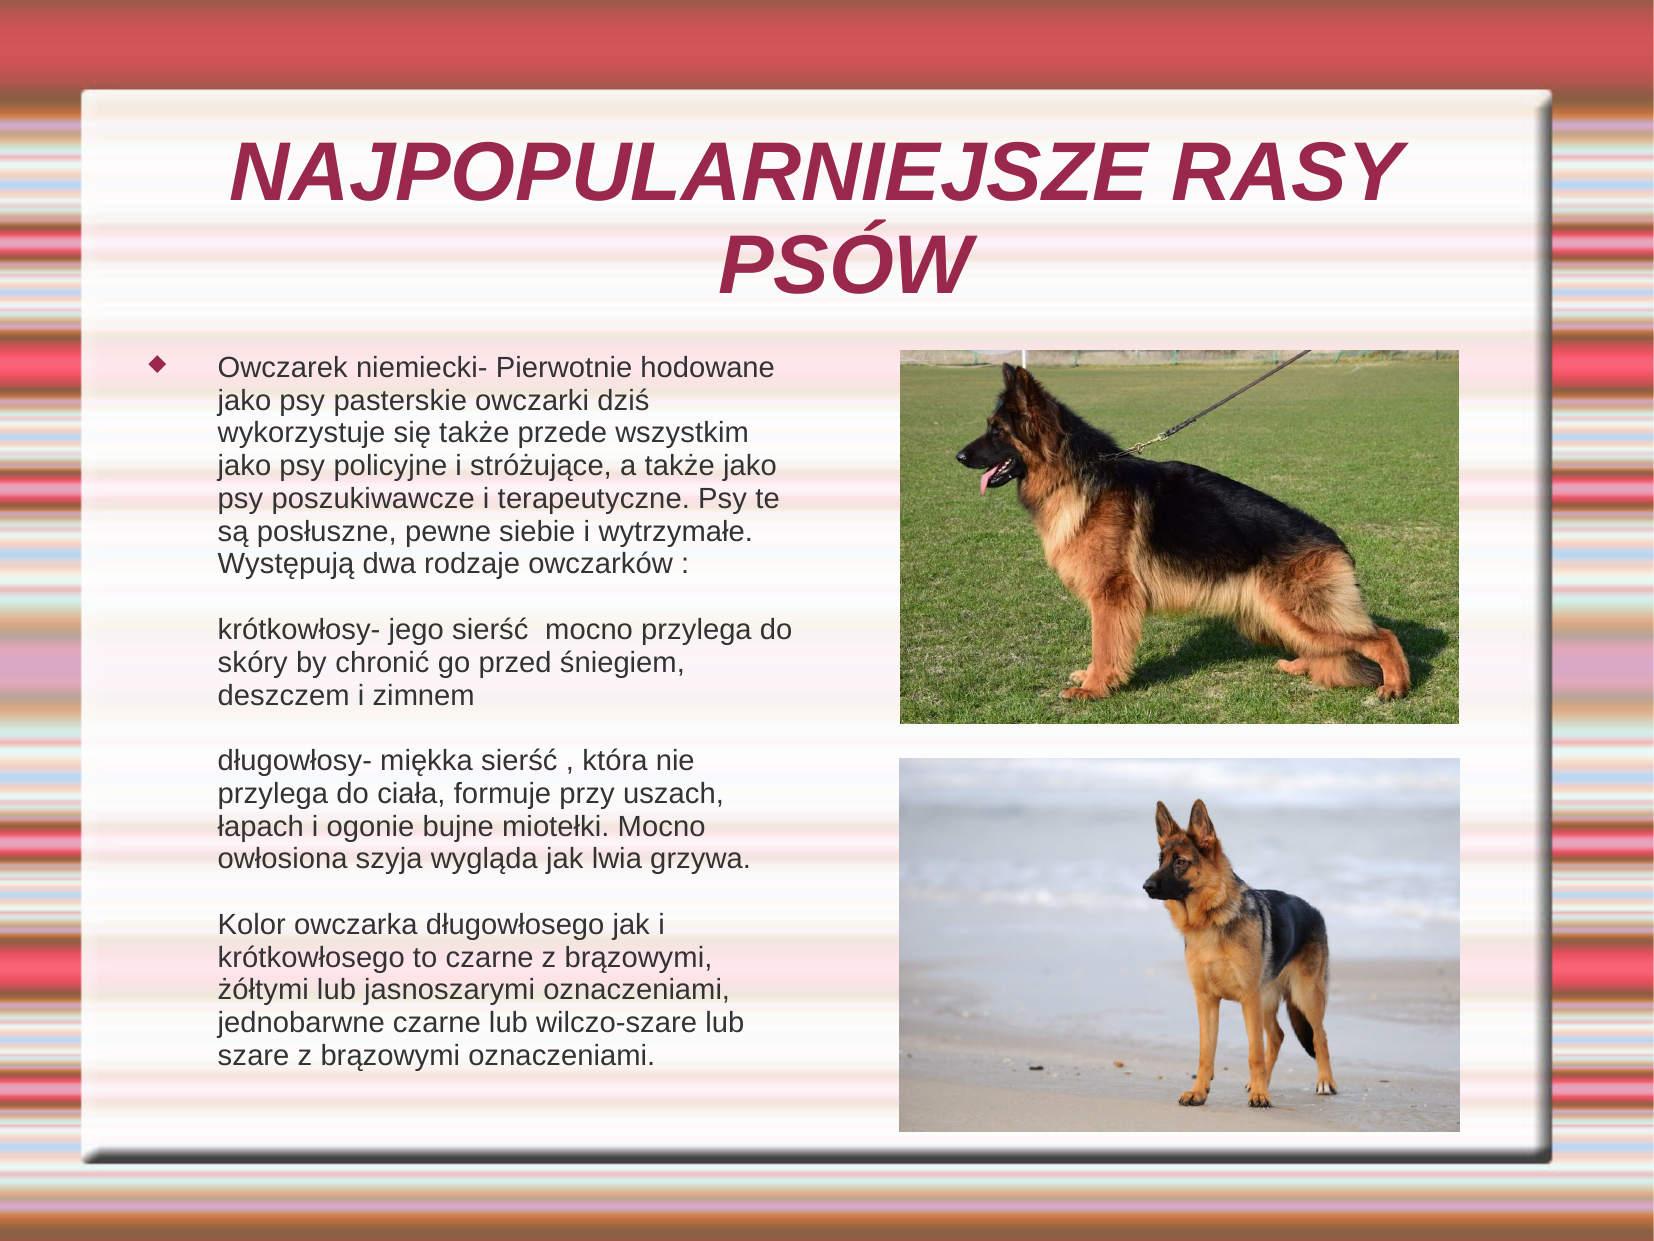

# NAJPOPULARNIEJSZE RASY PSÓW
Owczarek niemiecki- Pierwotnie hodowane jako psy pasterskie owczarki dziś wykorzystuje się także przede wszystkim jako psy policyjne i stróżujące, a także jako psy poszukiwawcze i terapeutyczne. Psy te są posłuszne, pewne siebie i wytrzymałe. Występują dwa rodzaje owczarków :
krótkowłosy- jego sierść mocno przylega do skóry by chronić go przed śniegiem, deszczem i zimnem
długowłosy- miękka sierść , która nie przylega do ciała, formuje przy uszach, łapach i ogonie bujne miotełki. Mocno owłosiona szyja wygląda jak lwia grzywa.
Kolor owczarka długowłosego jak i krótkowłosego to czarne z brązowymi, żółtymi lub jasnoszarymi oznaczeniami, jednobarwne czarne lub wilczo-szare lub szare z brązowymi oznaczeniami.